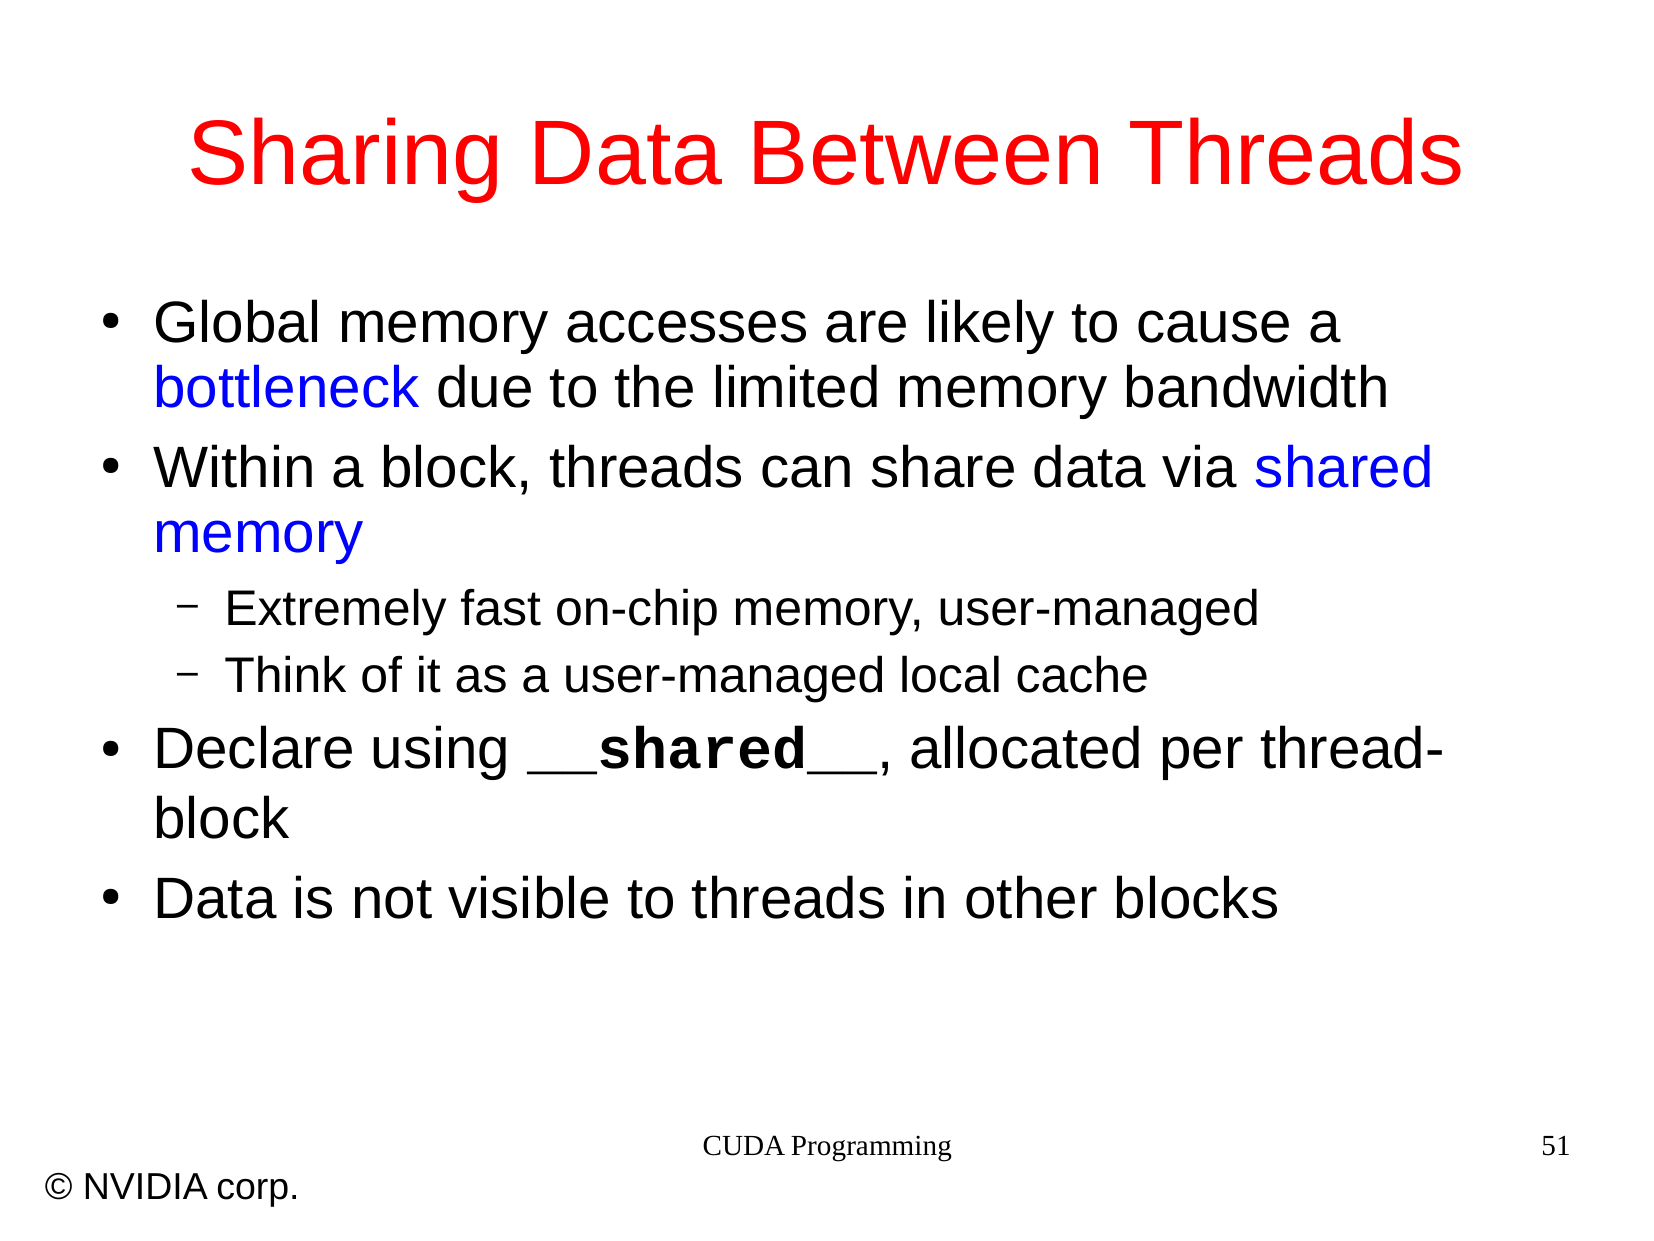

# Sharing Data Between Threads
Global memory accesses are likely to cause a bottleneck due to the limited memory bandwidth
Within a block, threads can share data via shared memory
Extremely fast on-chip memory, user-managed
Think of it as a user-managed local cache
Declare using __shared__, allocated per thread-block
Data is not visible to threads in other blocks
CUDA Programming
51
© NVIDIA corp.